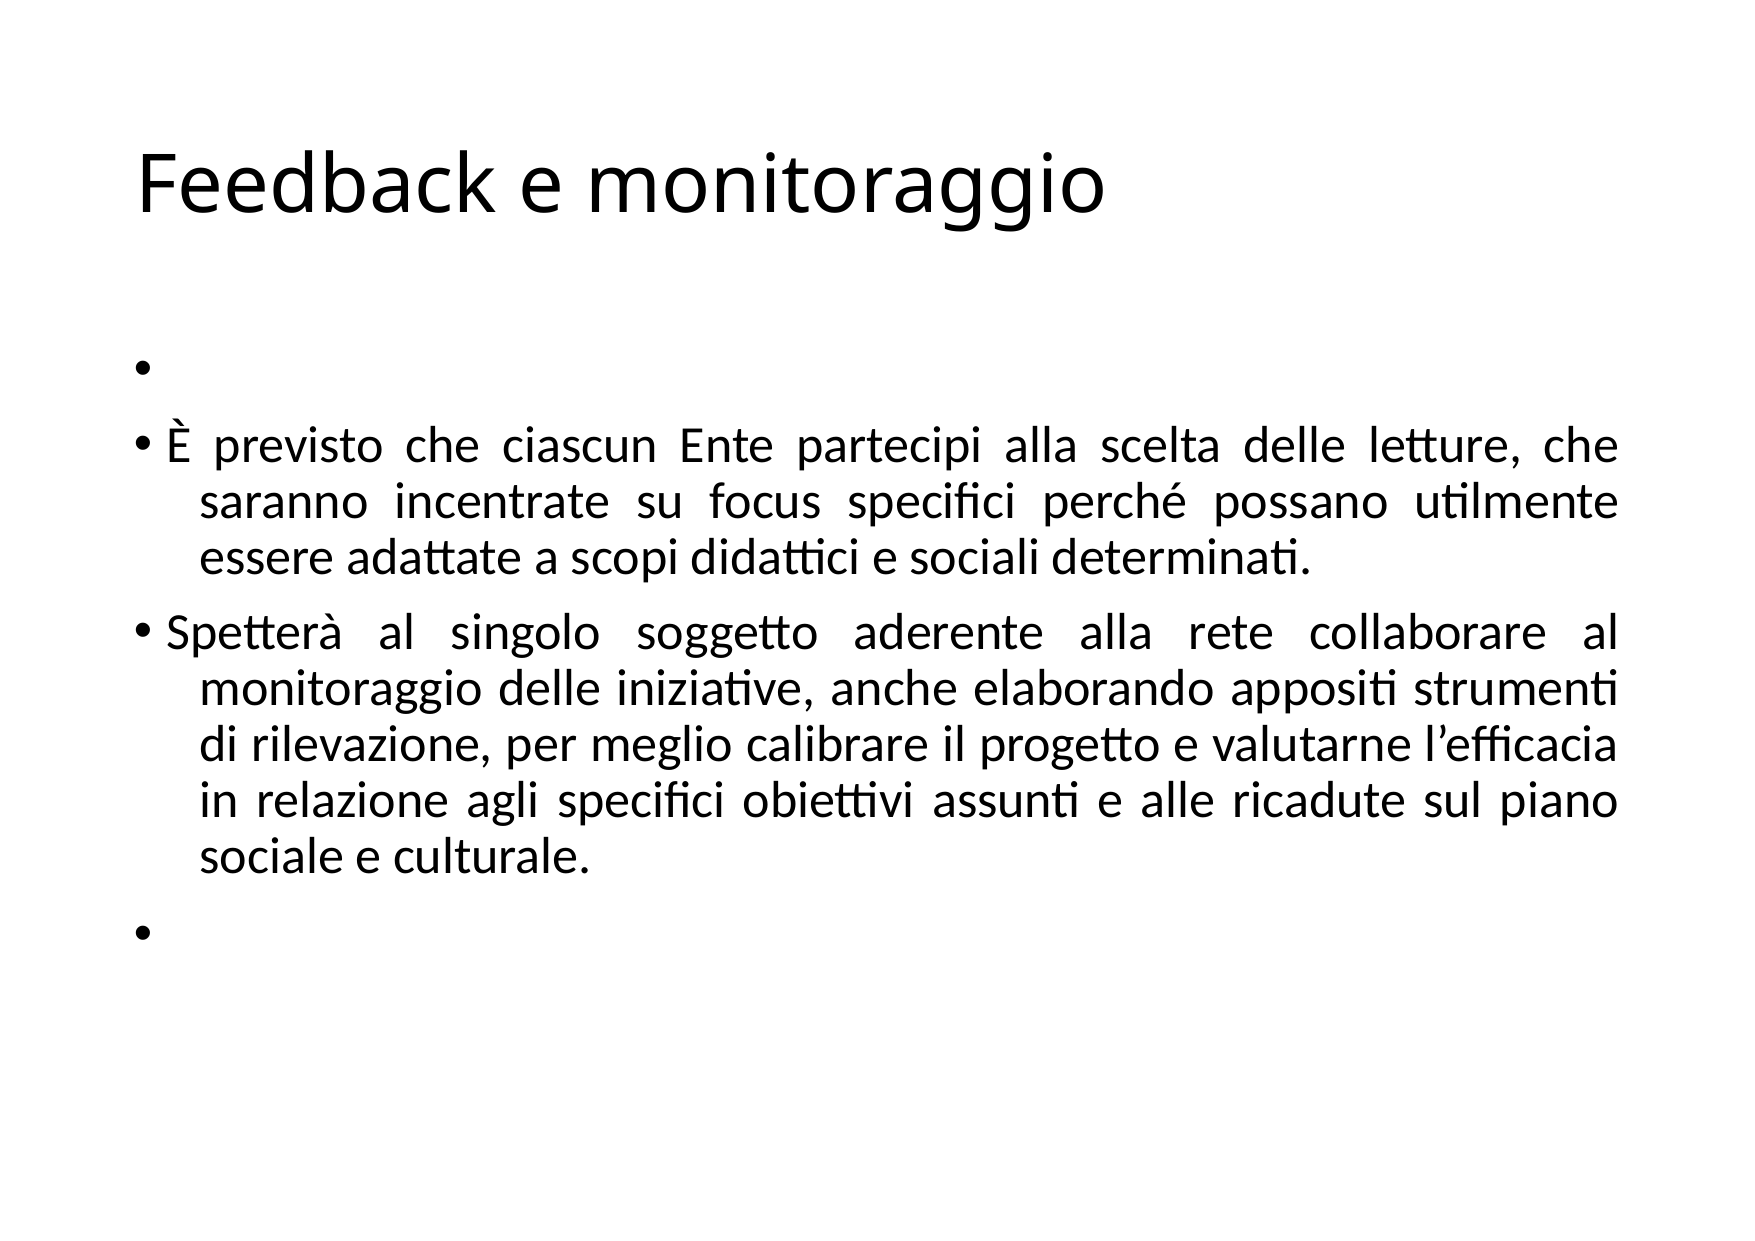

# Feedback e monitoraggio
È previsto che ciascun Ente partecipi alla scelta delle letture, che saranno incentrate su focus specifici perché possano utilmente essere adattate a scopi didattici e sociali determinati.
Spetterà al singolo soggetto aderente alla rete collaborare al monitoraggio delle iniziative, anche elaborando appositi strumenti di rilevazione, per meglio calibrare il progetto e valutarne l’efficacia in relazione agli specifici obiettivi assunti e alle ricadute sul piano sociale e culturale.